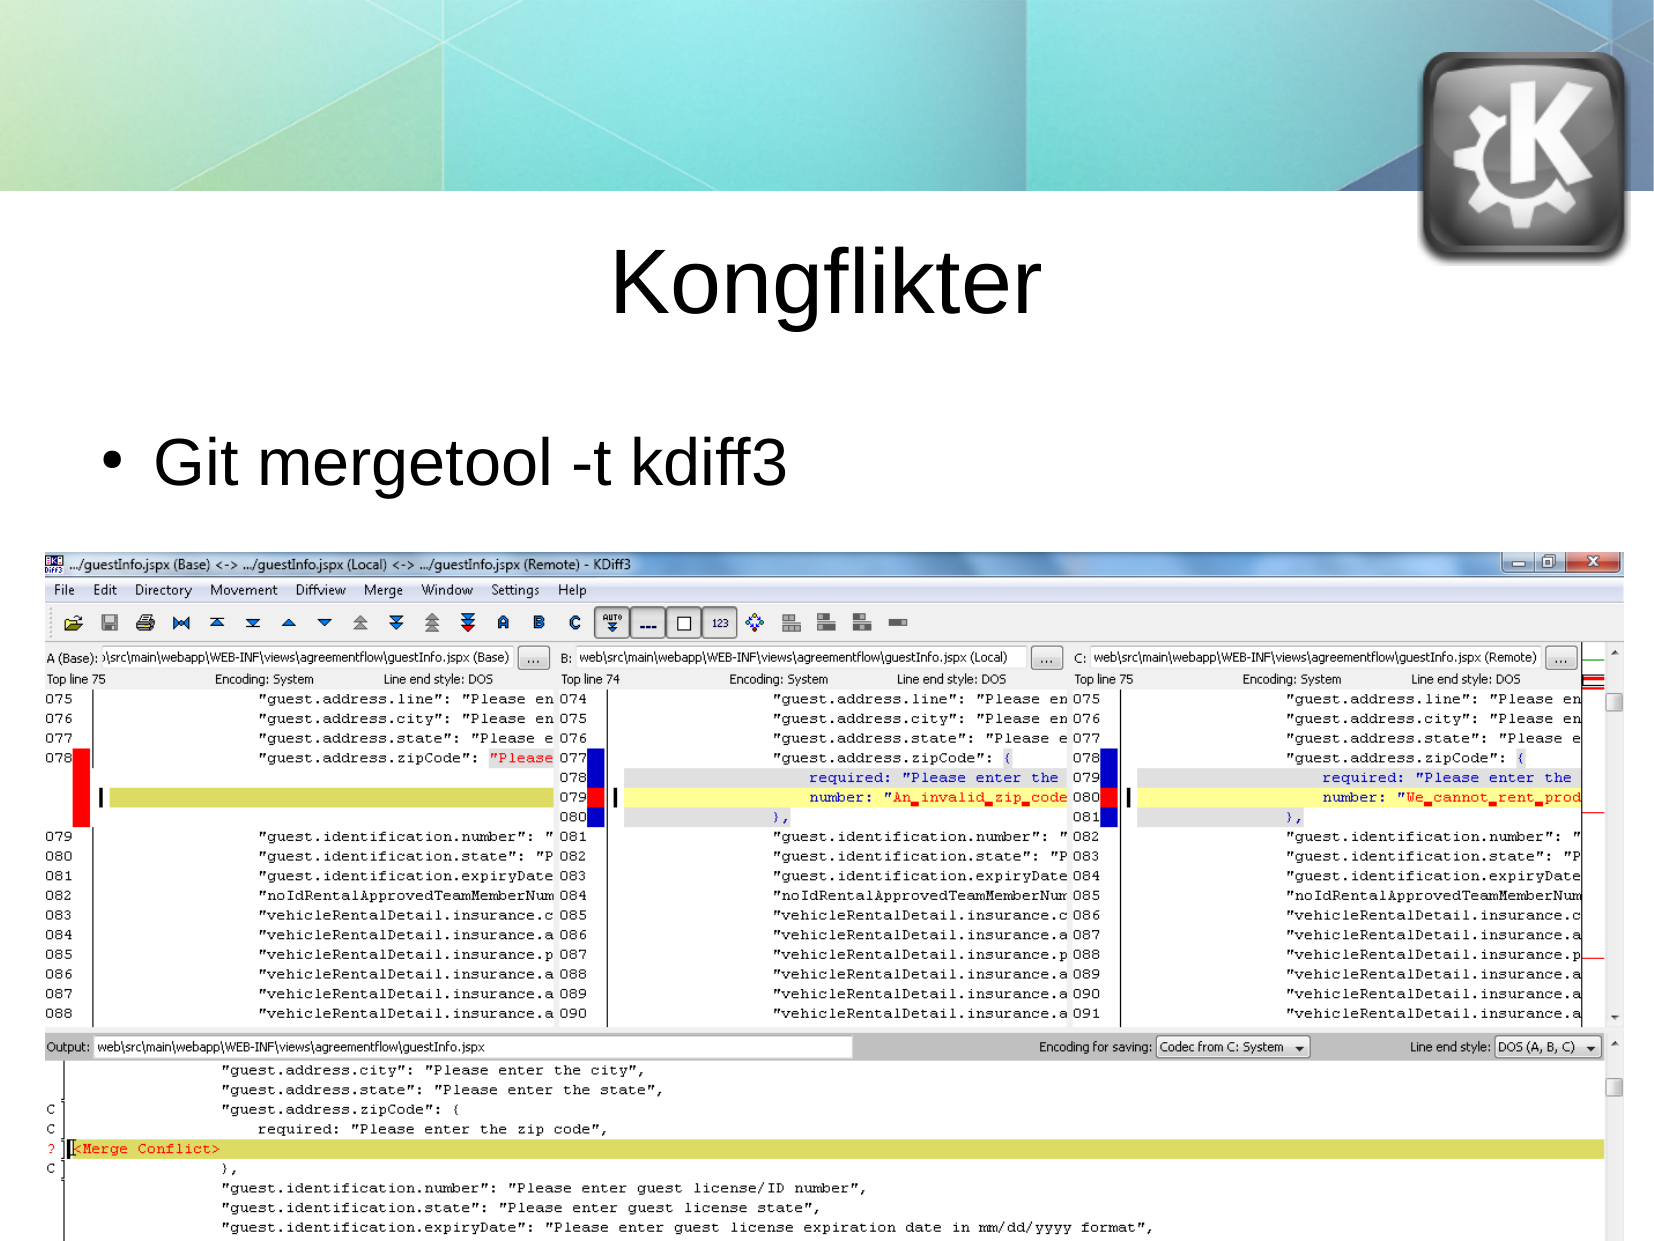

# Kongflikter
Git mergetool -t kdiff3
2013-03-09
www.kde.org
19